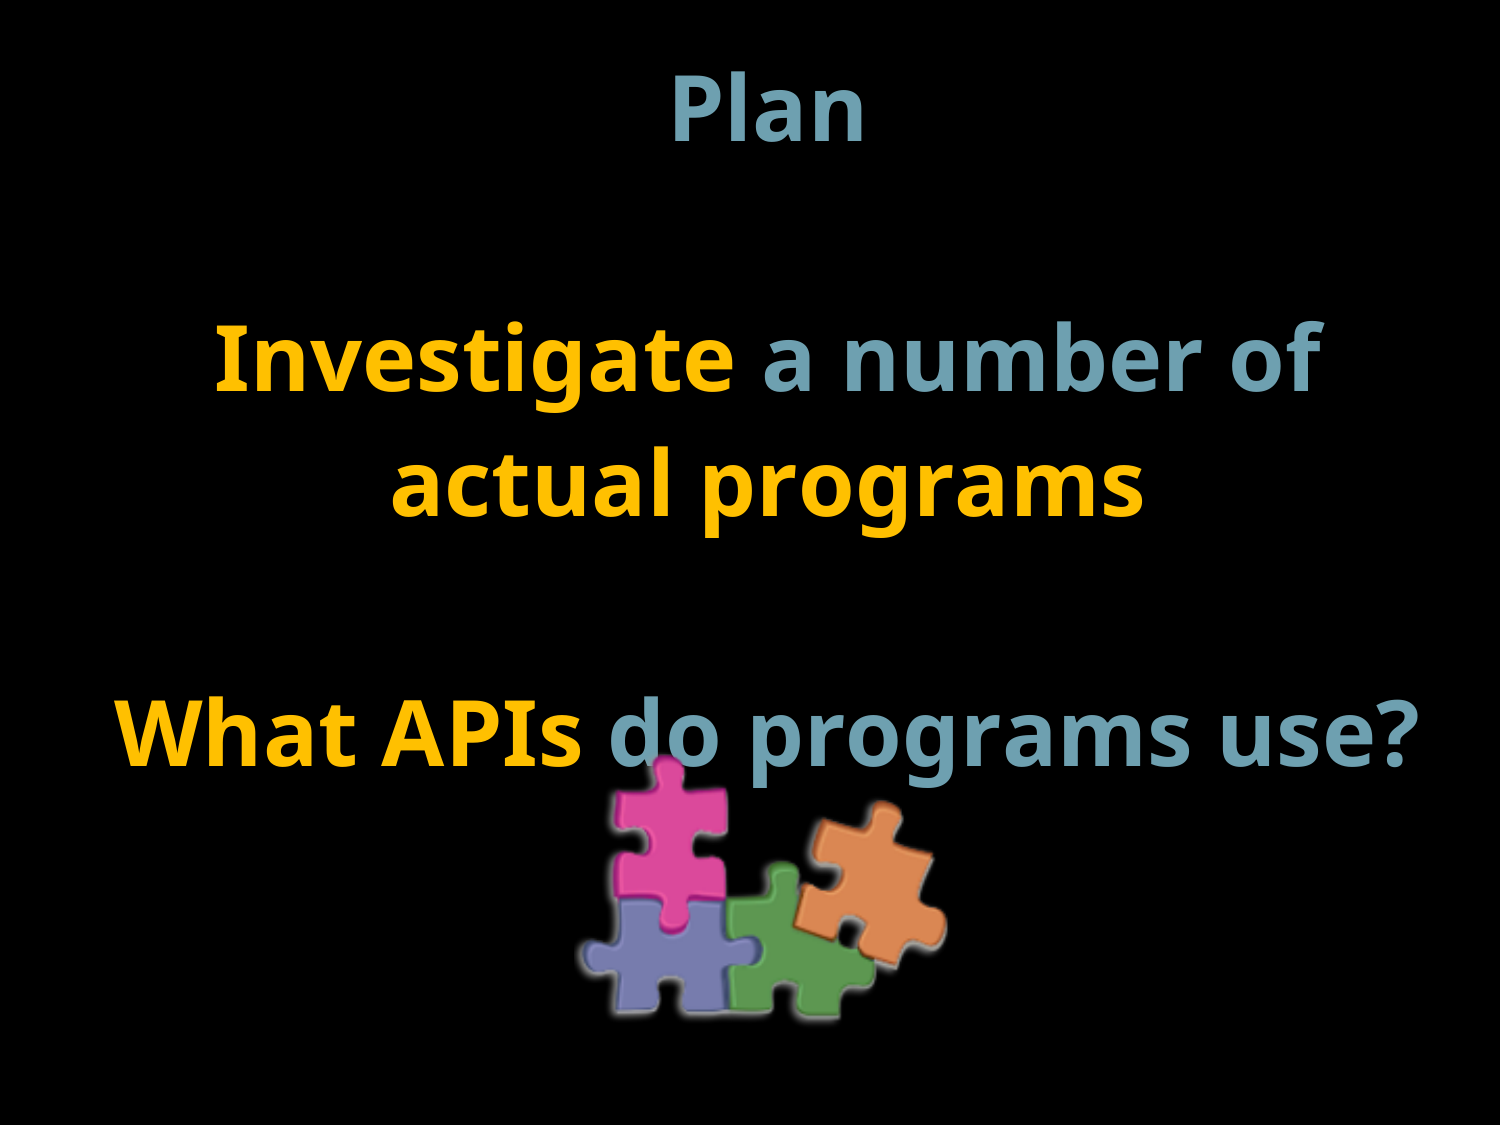

Plan
Investigate a number of
actual programs
What APIs do programs use?